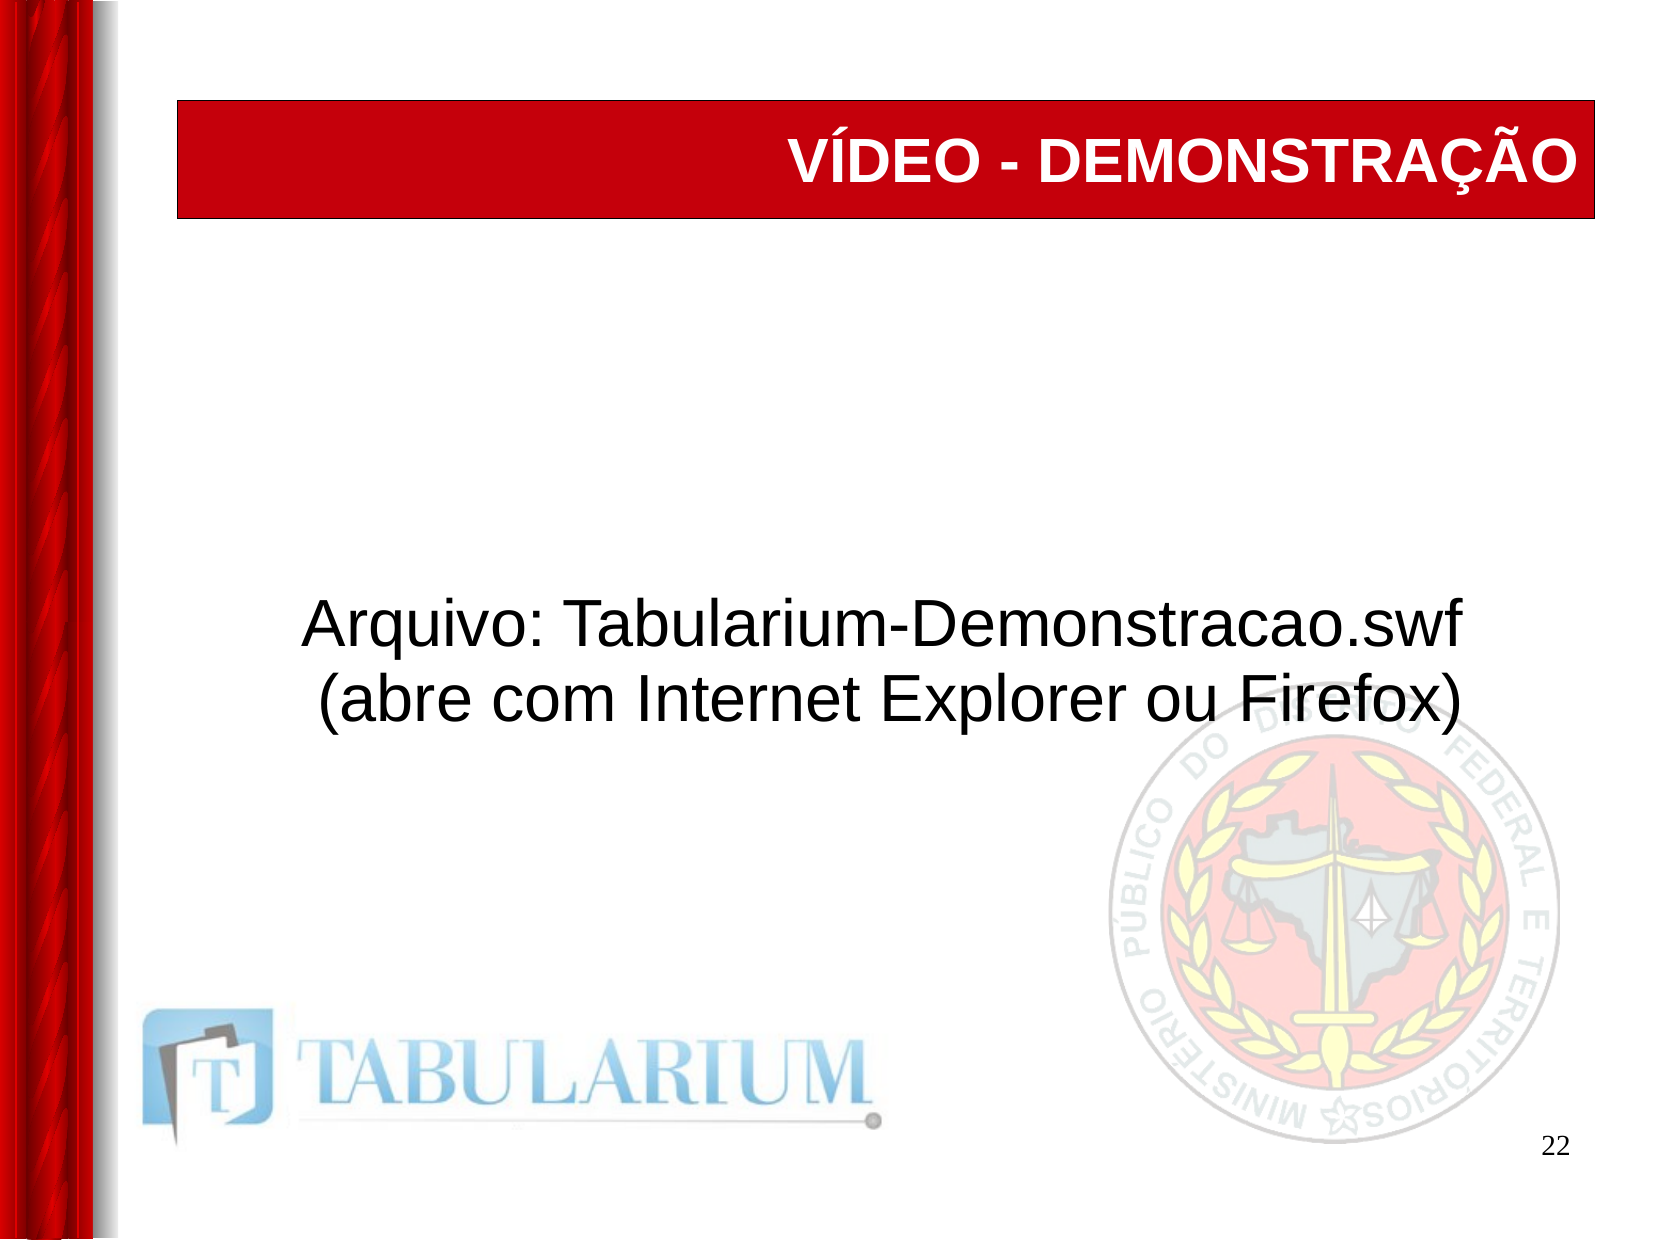

VÍDEO - DEMONSTRAÇÃO
Arquivo: Tabularium-Demonstracao.swf
(abre com Internet Explorer ou Firefox)
22